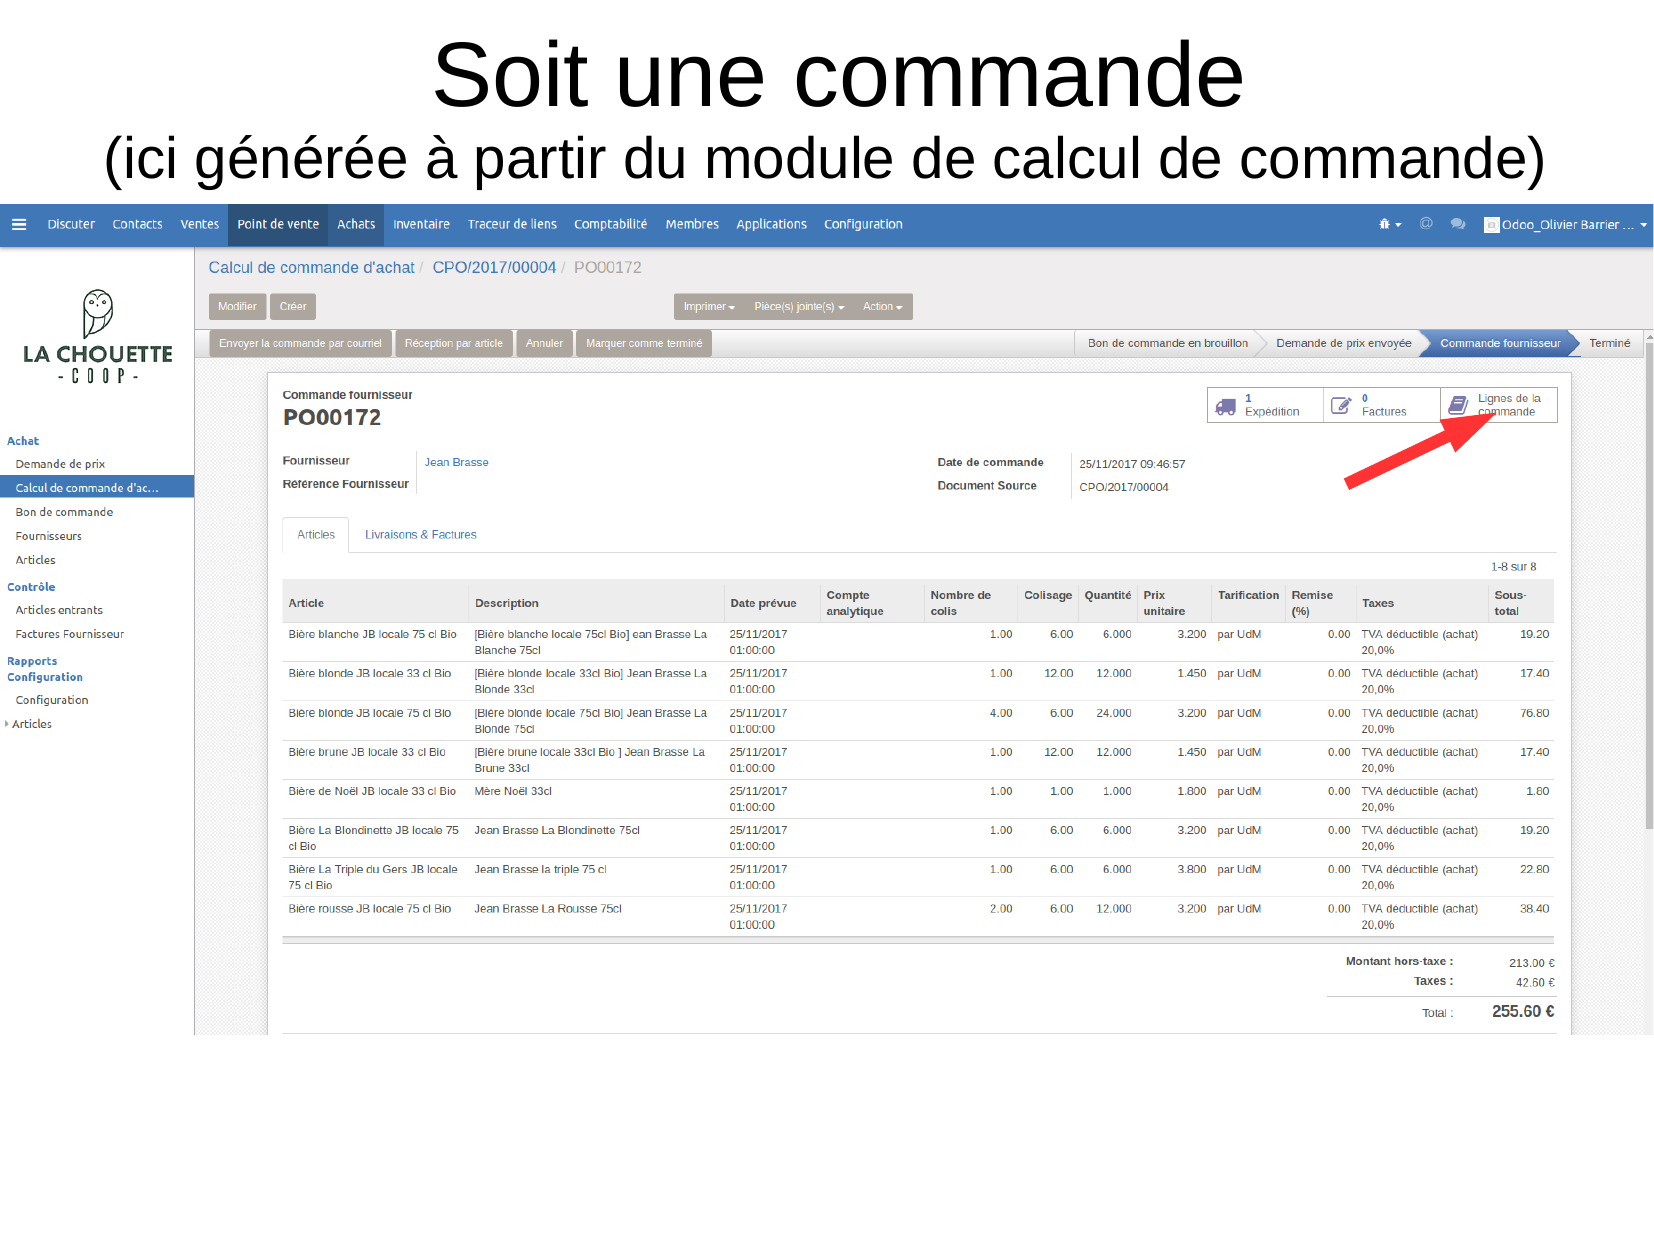

# Soit une commande (ici générée à partir du module de calcul de commande)